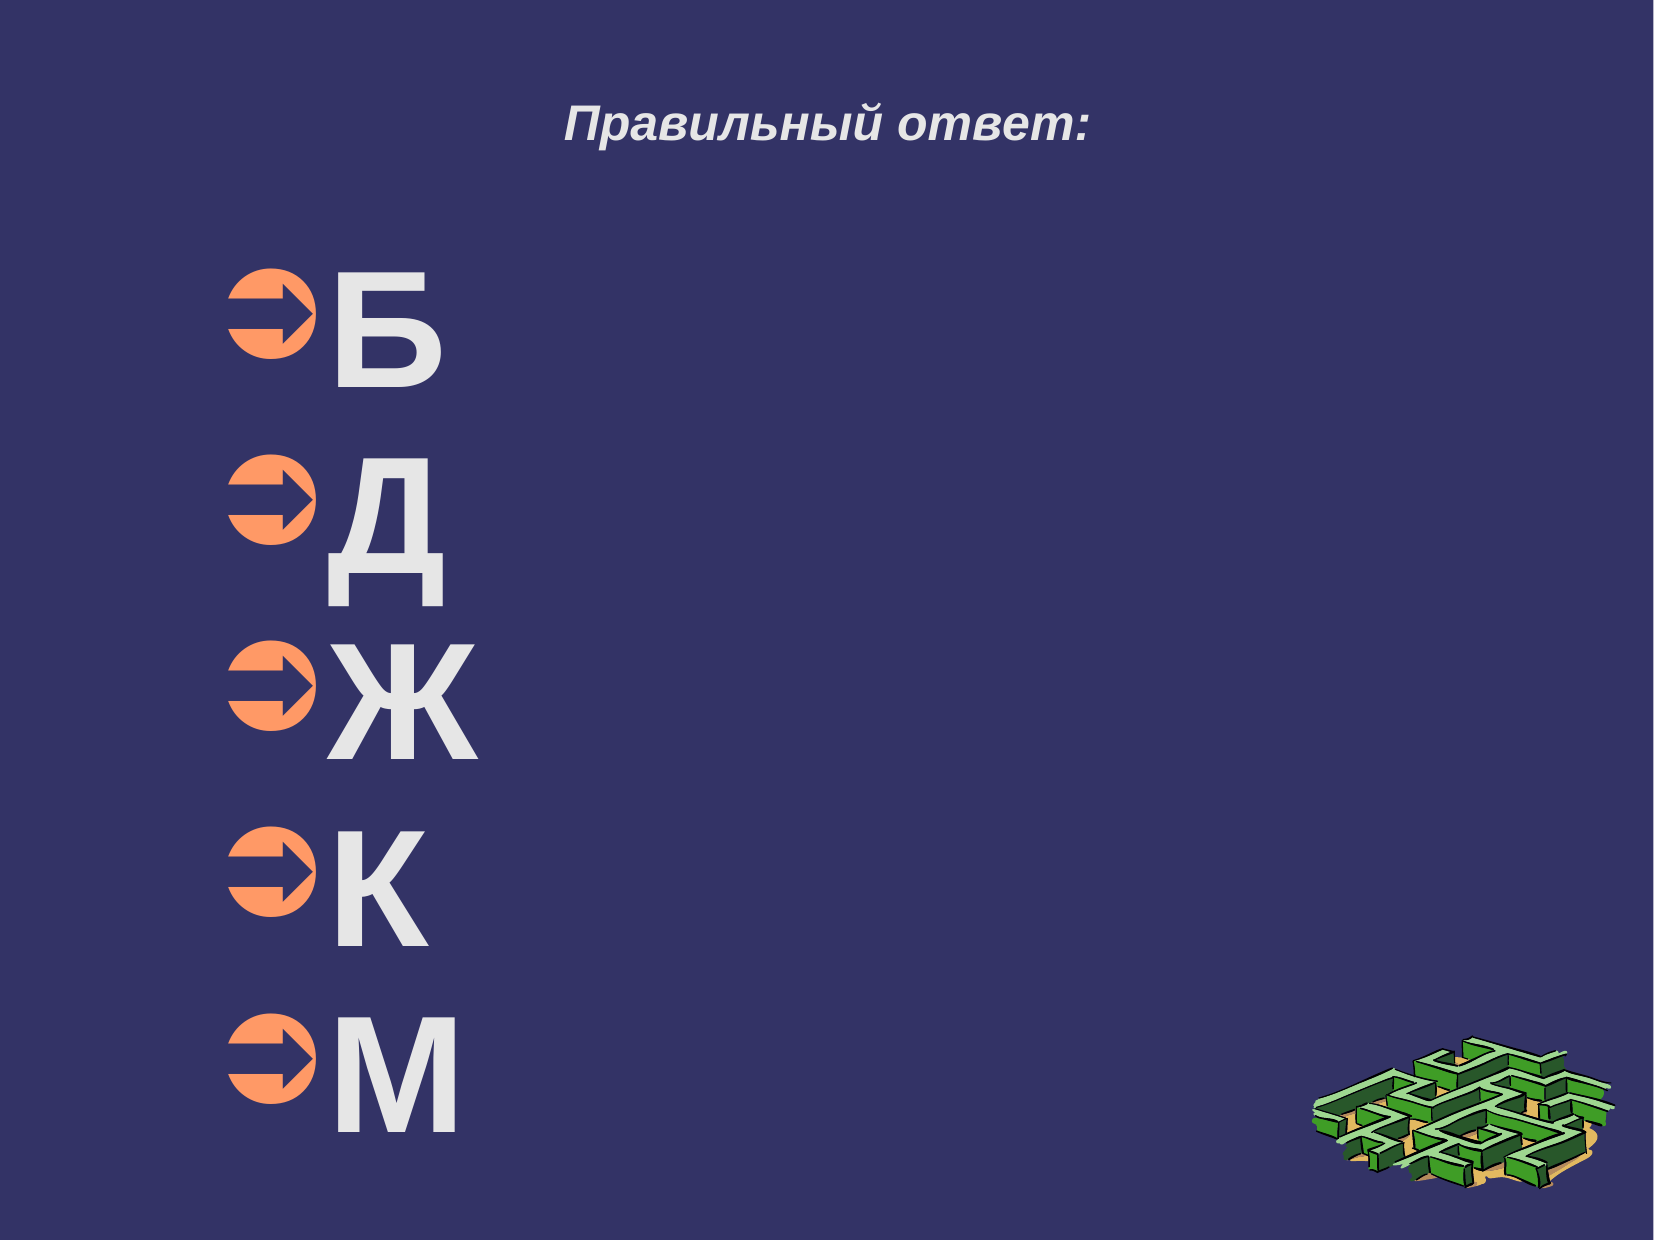

# Правильный ответ:
Б
Д
Ж
К
М